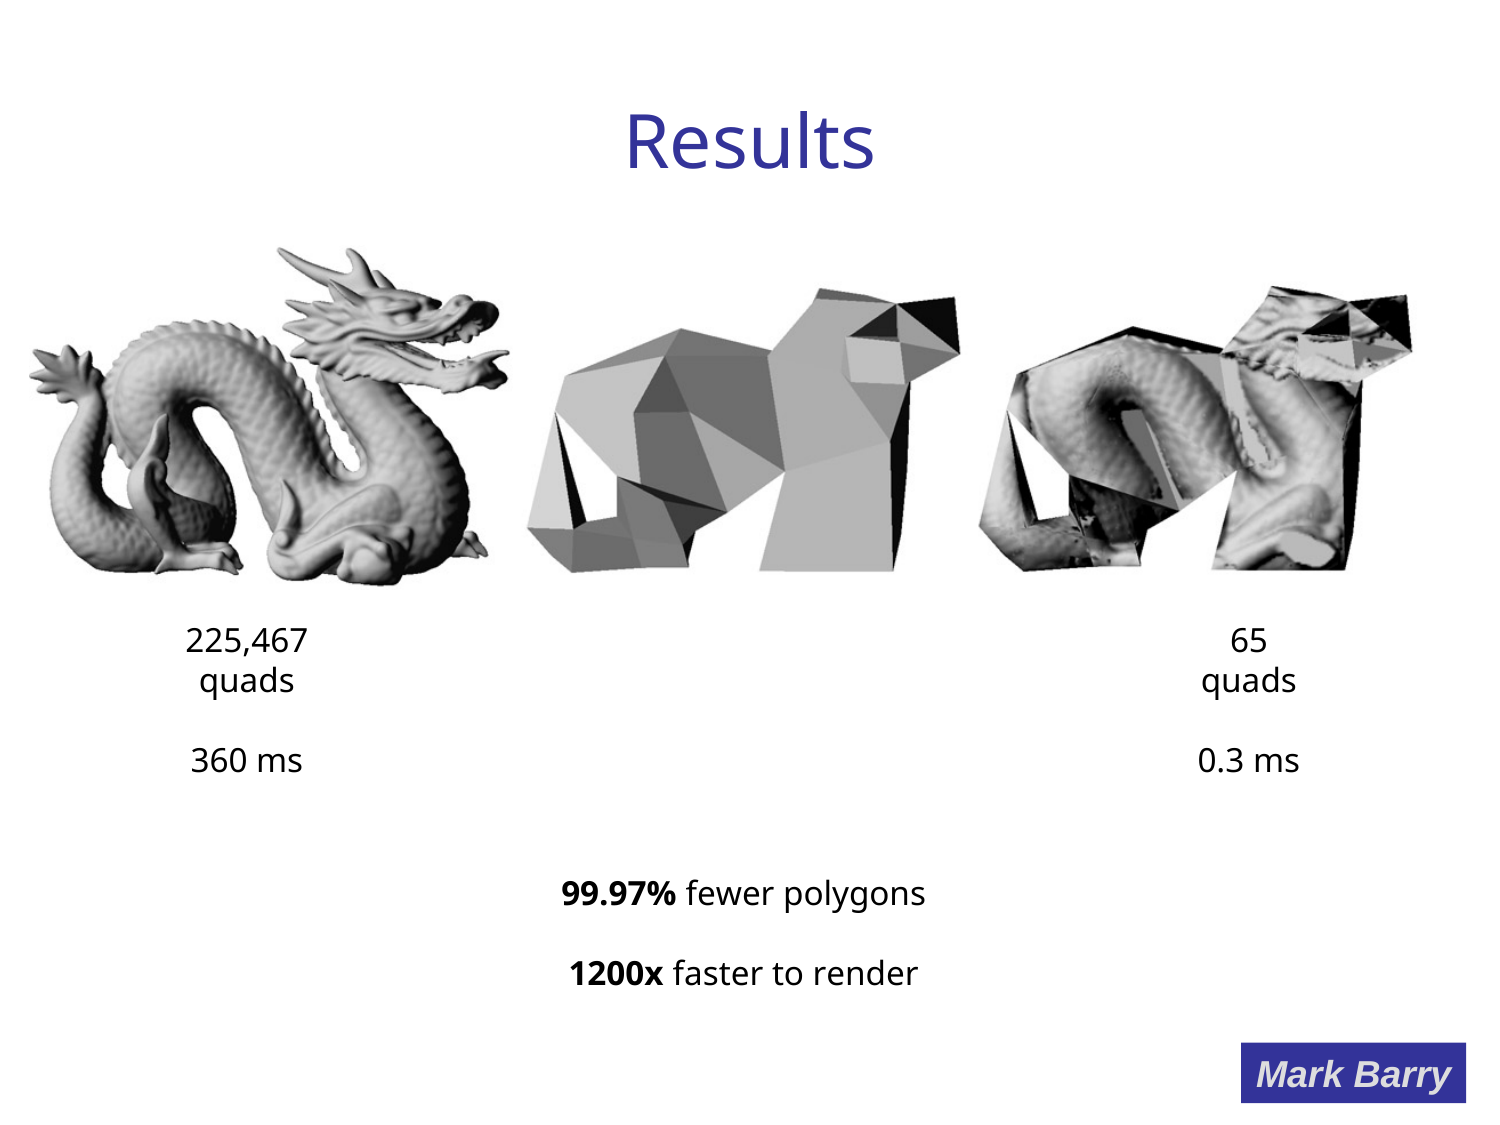

# Results
225,467
quads
360 ms
65
quads
0.3 ms
99.97% fewer polygons
1200x faster to render
Mark Barry